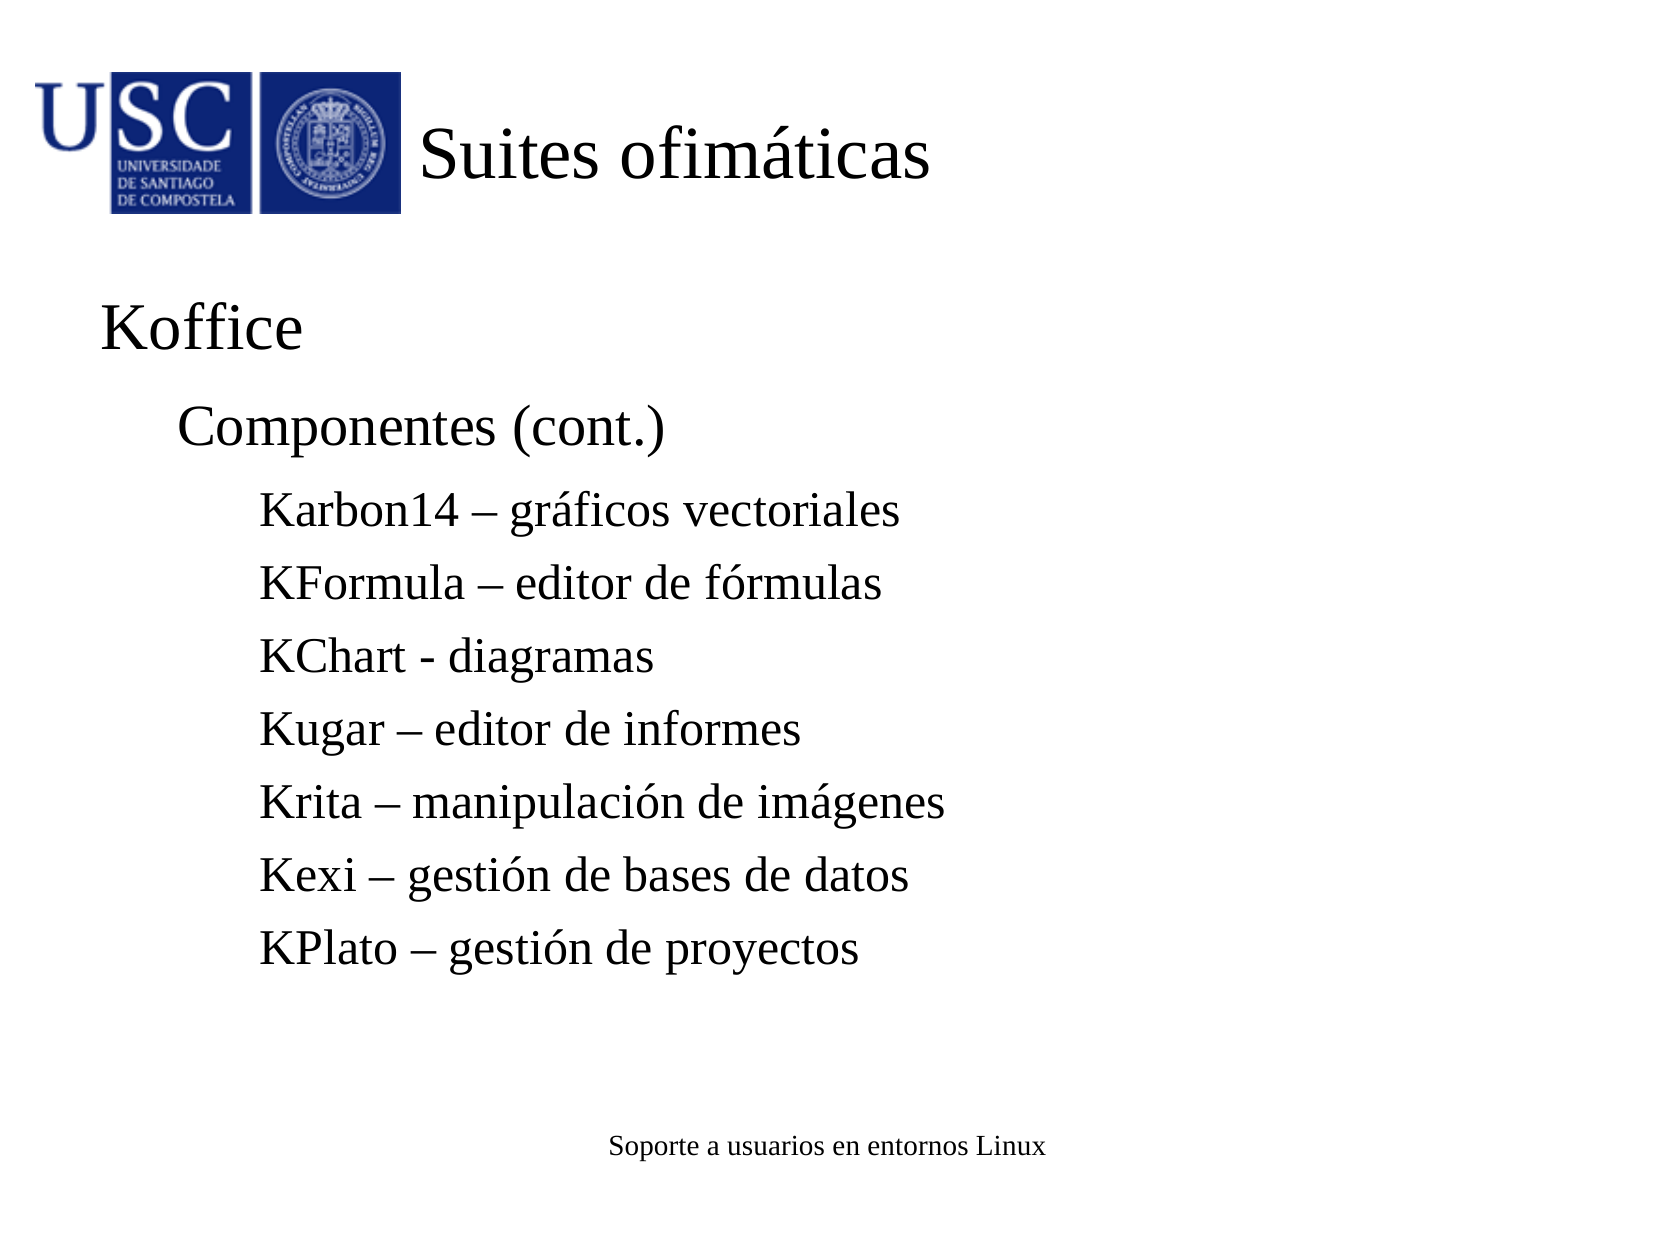

# Suites ofimáticas
Koffice
Componentes (cont.)
Karbon14 – gráficos vectoriales
KFormula – editor de fórmulas
KChart - diagramas
Kugar – editor de informes
Krita – manipulación de imágenes
Kexi – gestión de bases de datos
KPlato – gestión de proyectos